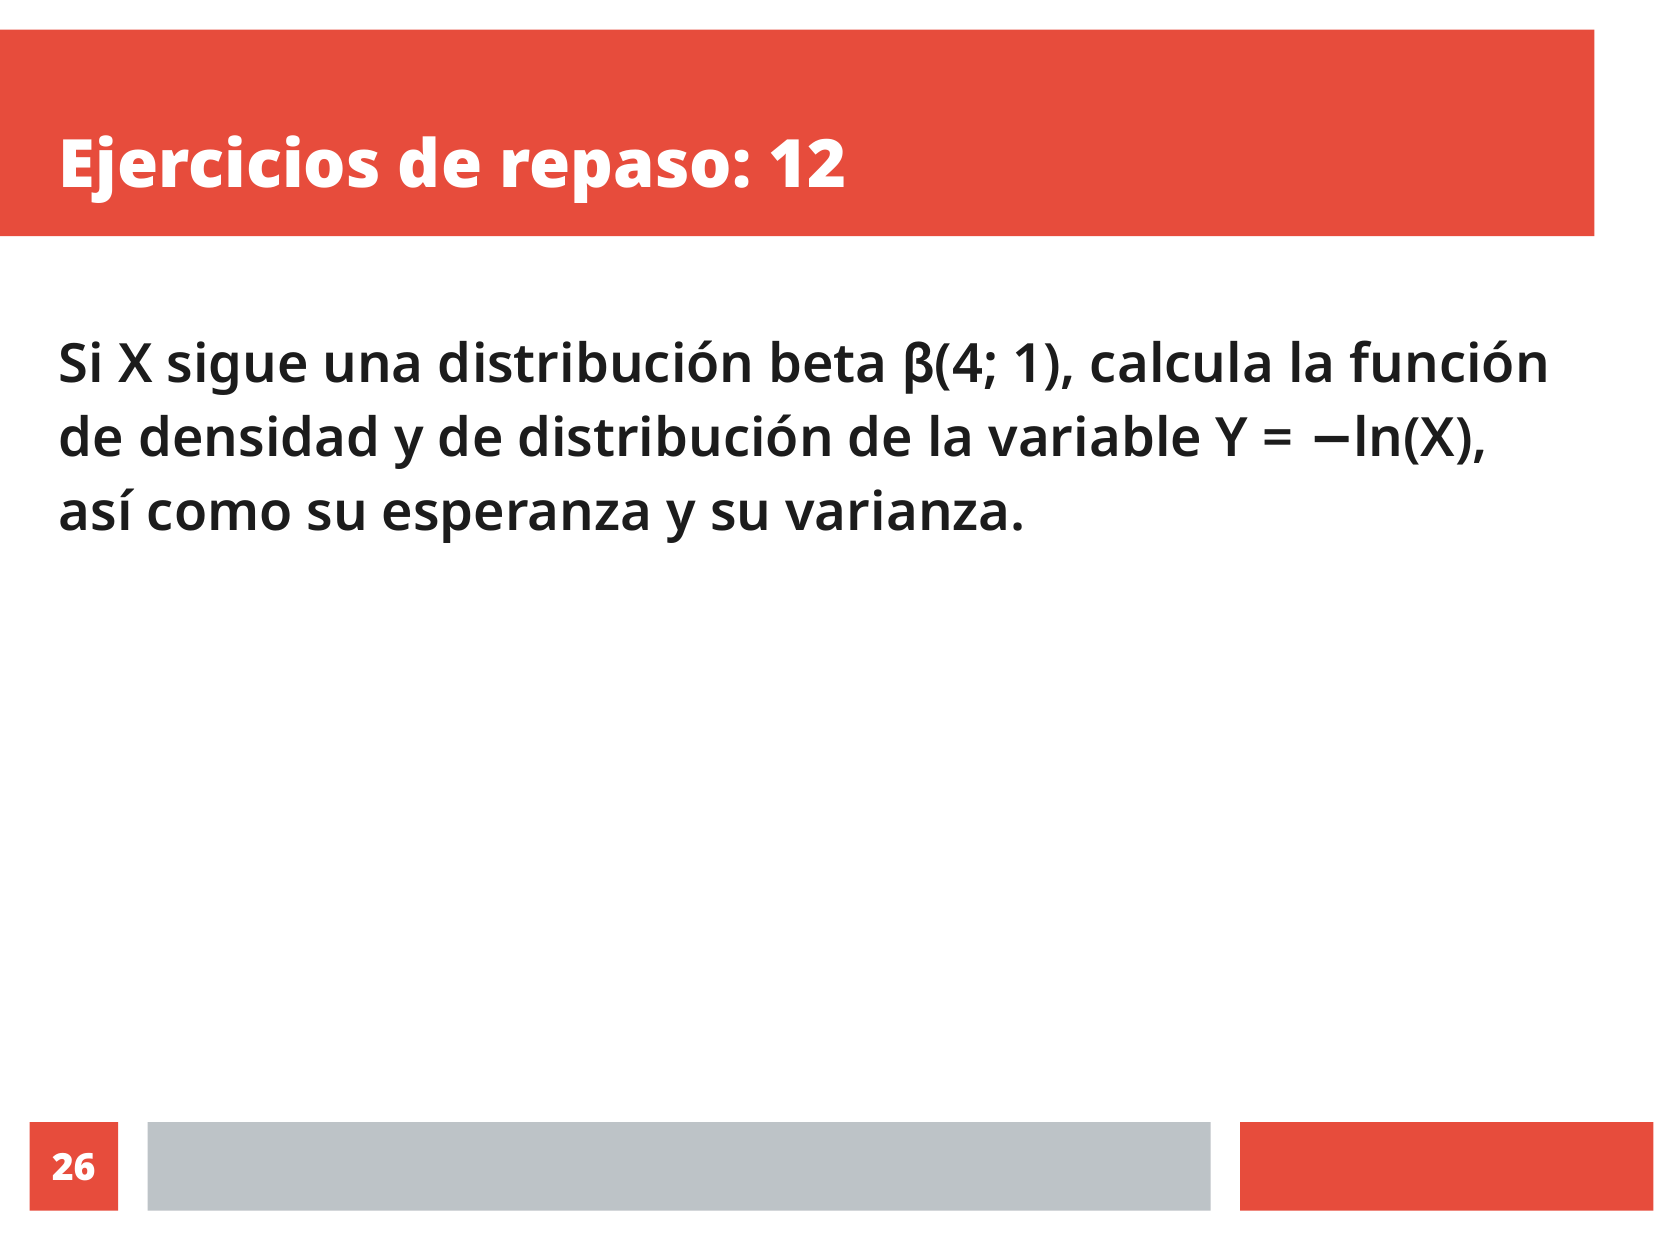

# Ejercicios de repaso: 12
Si X sigue una distribución beta β(4; 1), calcula la función de densidad y de distribución de la variable Y = −ln(X), así como su esperanza y su varianza.
26